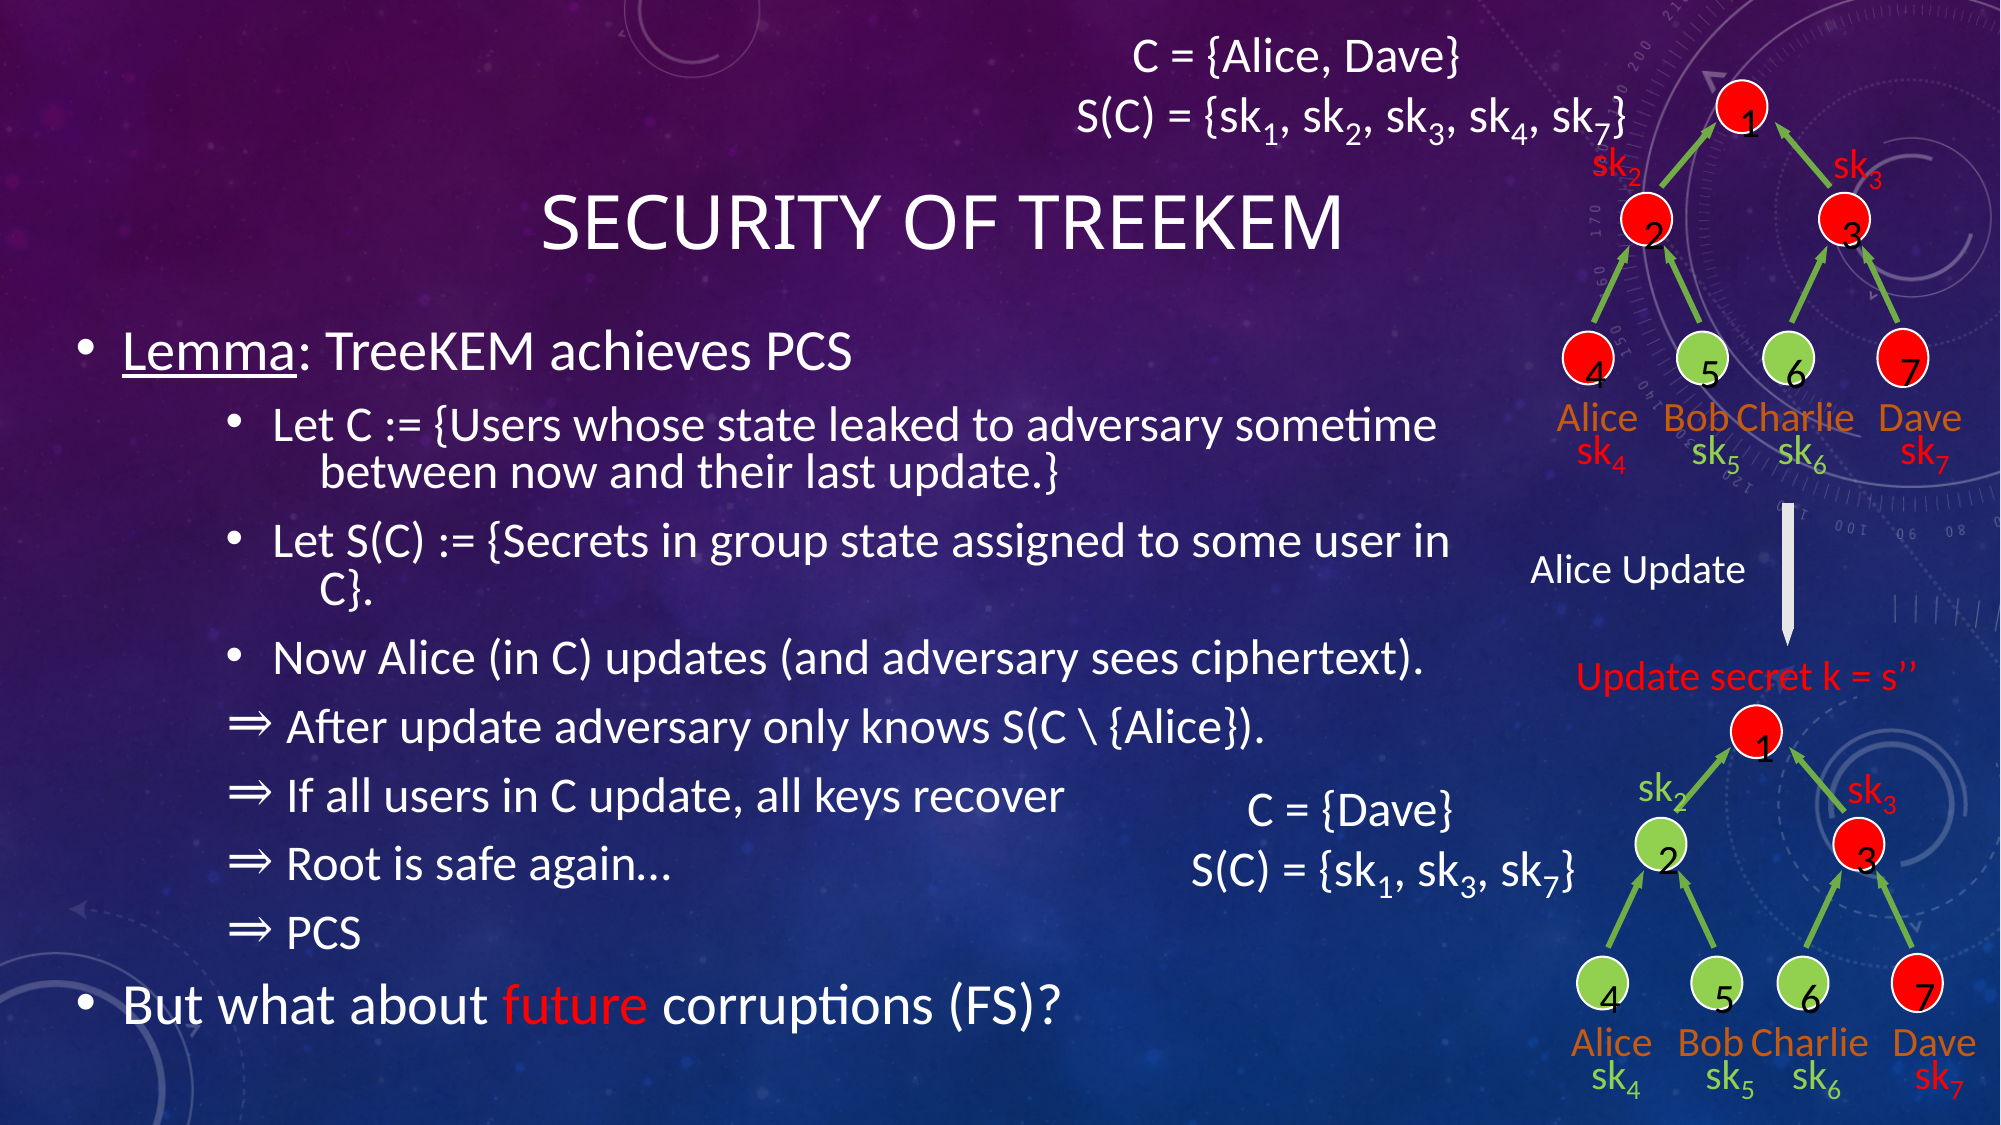

C = {Alice, Dave}
S(C) = {sk1, sk2, sk3, sk4, sk7}
1
2
3
7
4
5
6
sk2
sk3
sk4
sk5
sk6
sk7
Alice
Bob
Charlie
Dave
# Security of TreeKEM
Lemma: TreeKEM achieves PCS
Let C := {Users whose state leaked to adversary sometime between now and their last update.}
Let S(C) := {Secrets in group state assigned to some user in C}.
Now Alice (in C) updates (and adversary sees ciphertext).
 After update adversary only knows S(C \ {Alice}).
 If all users in C update, all keys recover
 Root is safe again…
 PCS
But what about future corruptions (FS)?
Alice Update
Update secret k = s’’
sk2
sk3
sk4
sk5
sk6
sk7
1
2
3
7
4
5
6
 C = {Dave}
S(C) = {sk1, sk3, sk7}
Alice
Bob
Charlie
Dave